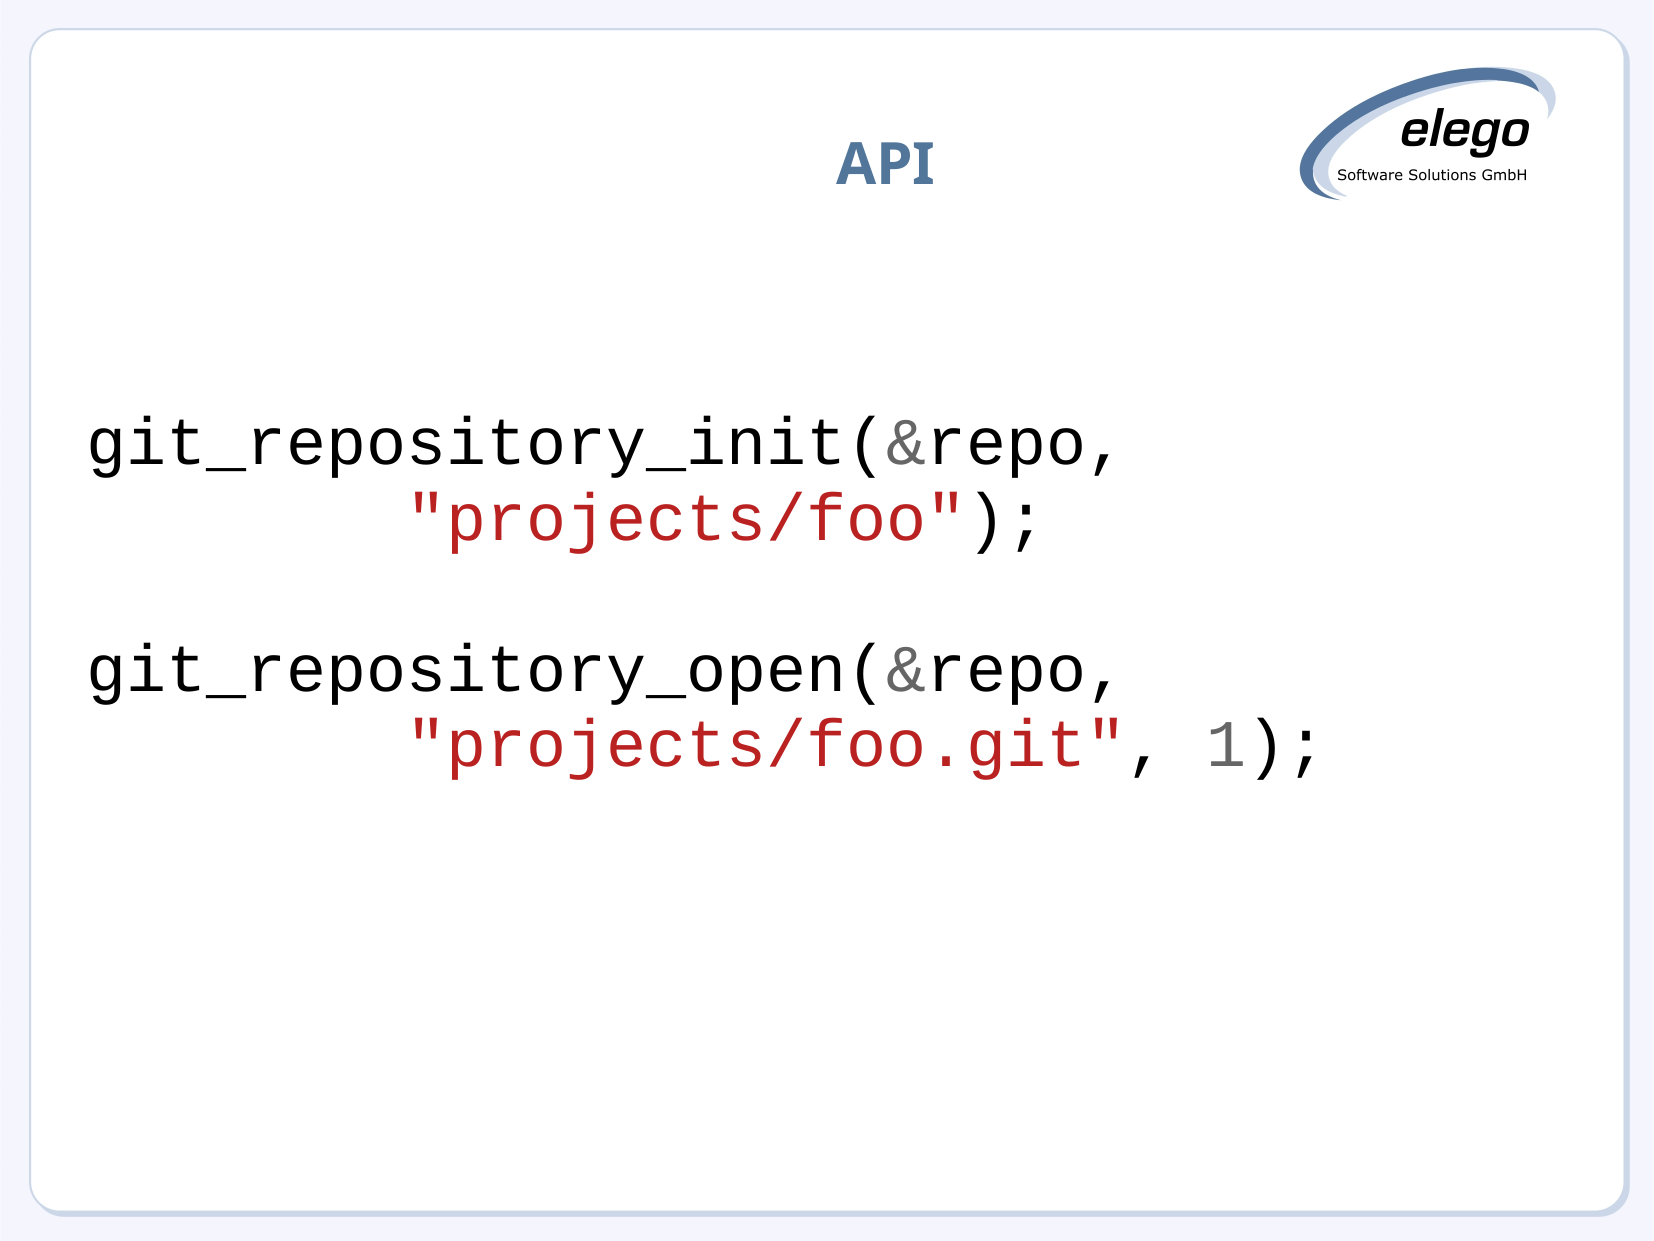

# API
git_repository_init(&repo,
 "projects/foo");
git_repository_open(&repo,
 "projects/foo.git", 1);